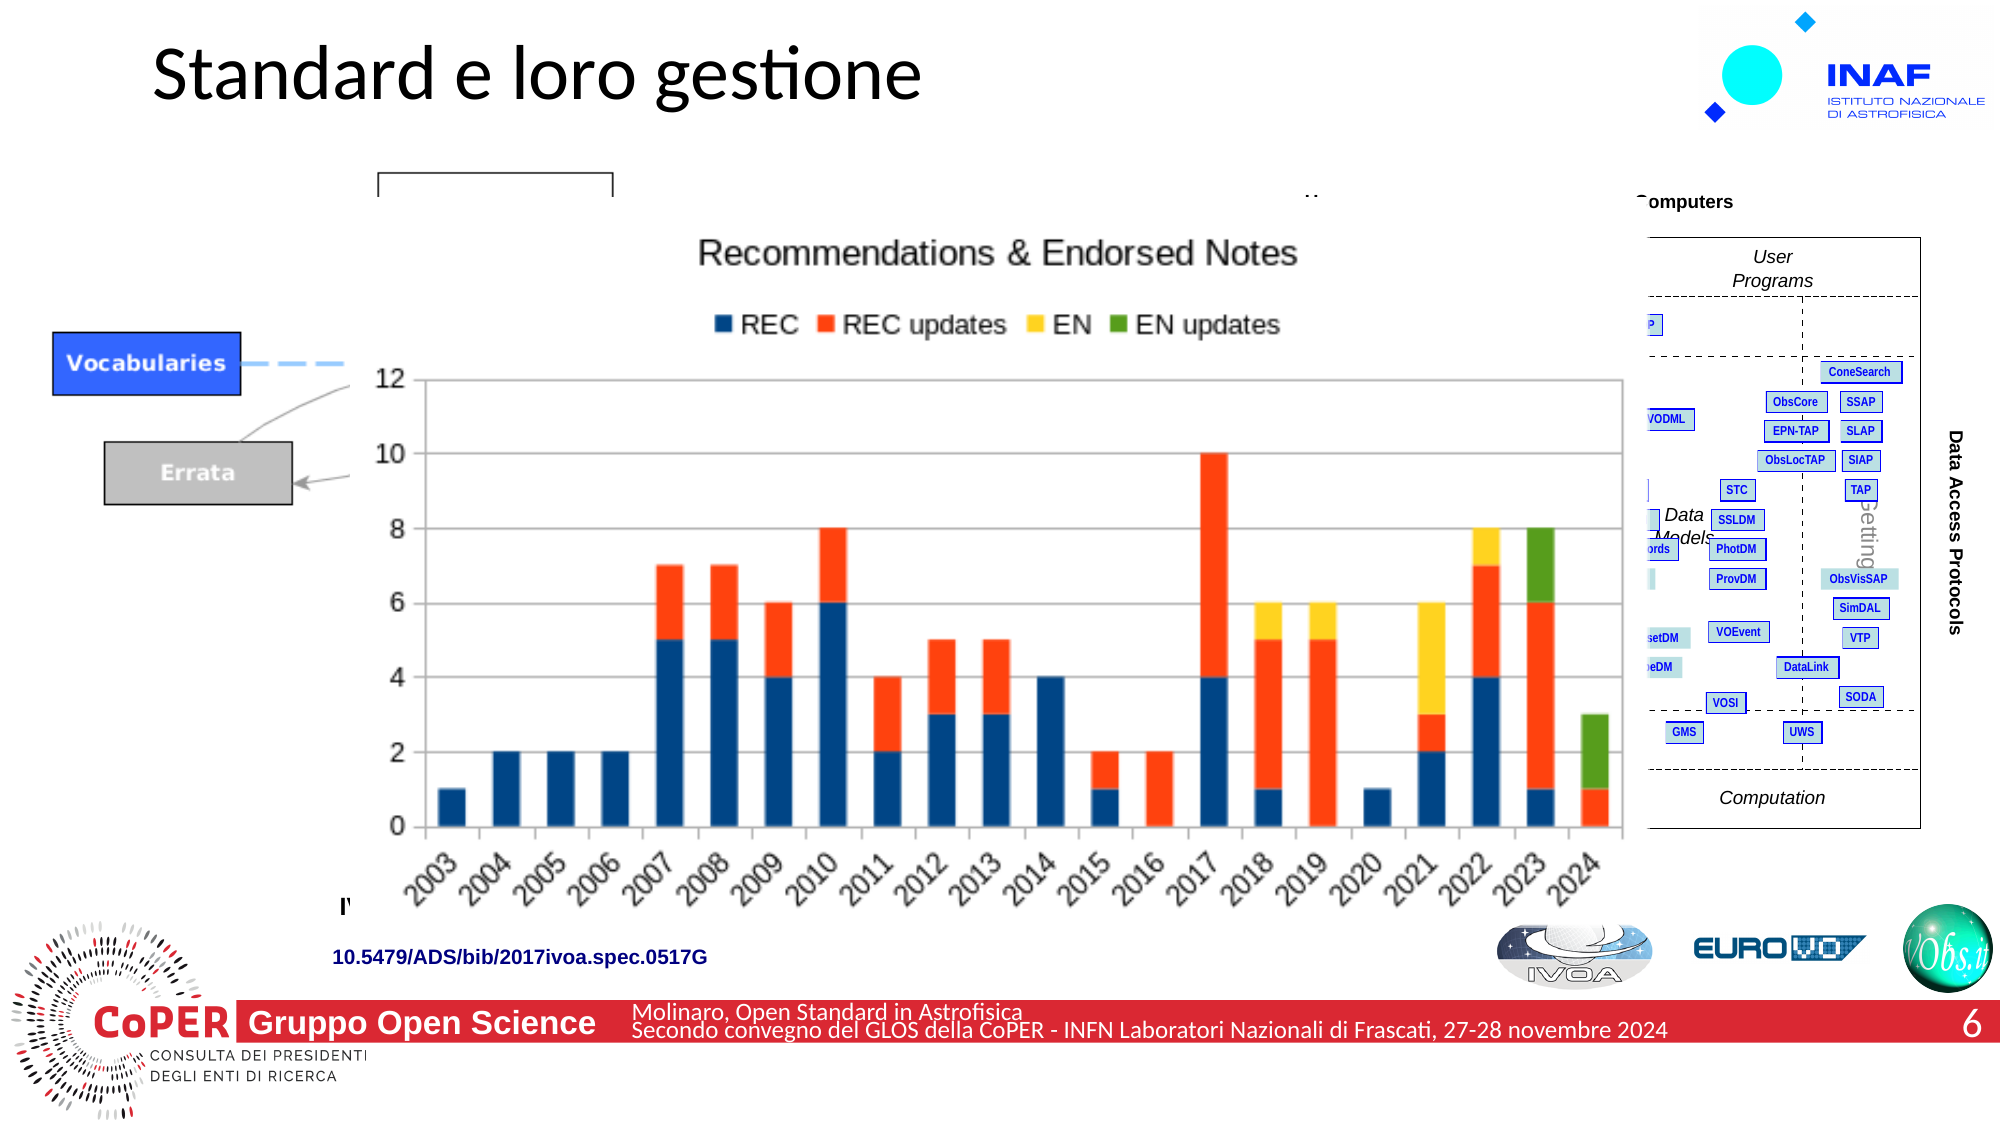

# Standard e loro gestione
IVOA Document Standards 2.0
10.5479/ADS/bib/2017ivoa.spec.0517G
Molinaro, Open Standard in Astrofisica
Secondo convegno del GLOS della CoPER - INFN Laboratori Nazionali di Frascati, 27-28 novembre 2024